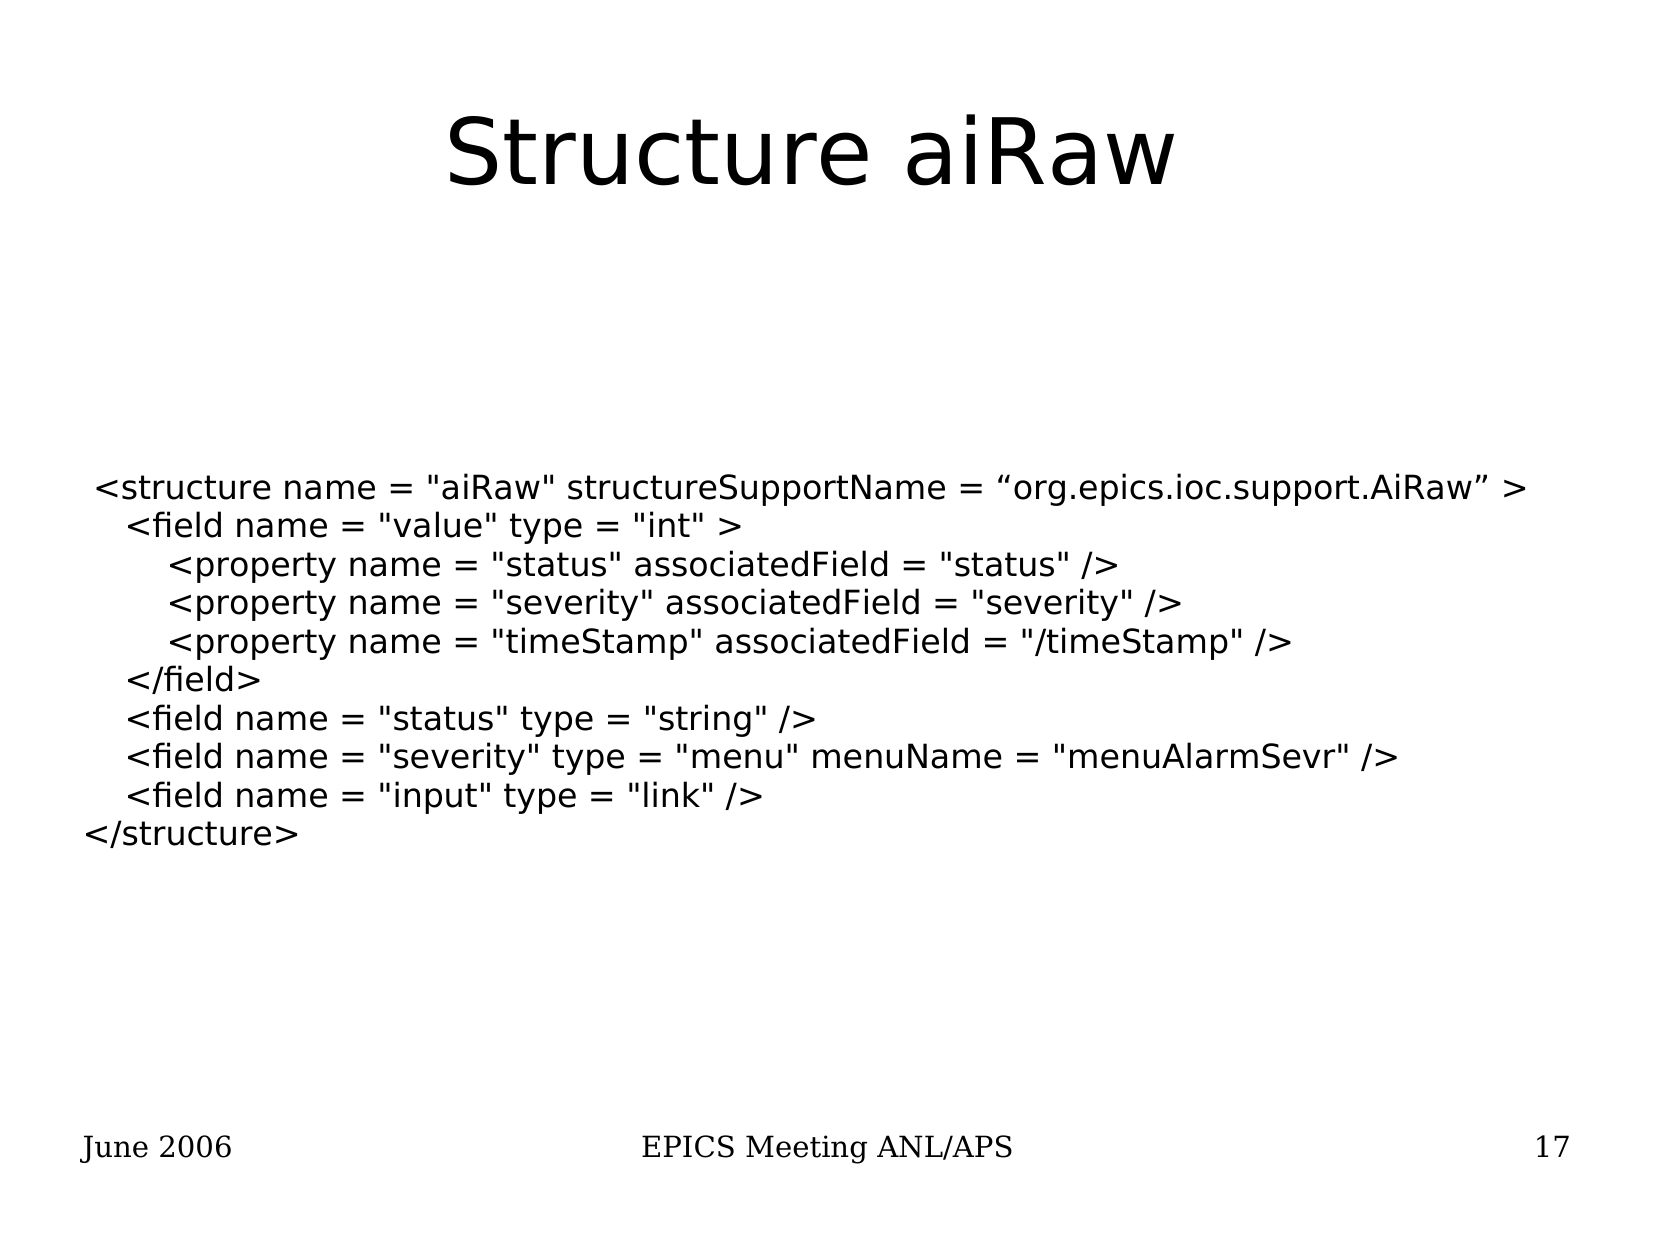

# Structure aiRaw
 <structure name = "aiRaw" structureSupportName = “org.epics.ioc.support.AiRaw” >
 <field name = "value" type = "int" >
 <property name = "status" associatedField = "status" />
 <property name = "severity" associatedField = "severity" />
 <property name = "timeStamp" associatedField = "/timeStamp" />
 </field>
 <field name = "status" type = "string" />
 <field name = "severity" type = "menu" menuName = "menuAlarmSevr" />
 <field name = "input" type = "link" />
</structure>
June 2006
EPICS Meeting ANL/APS
17